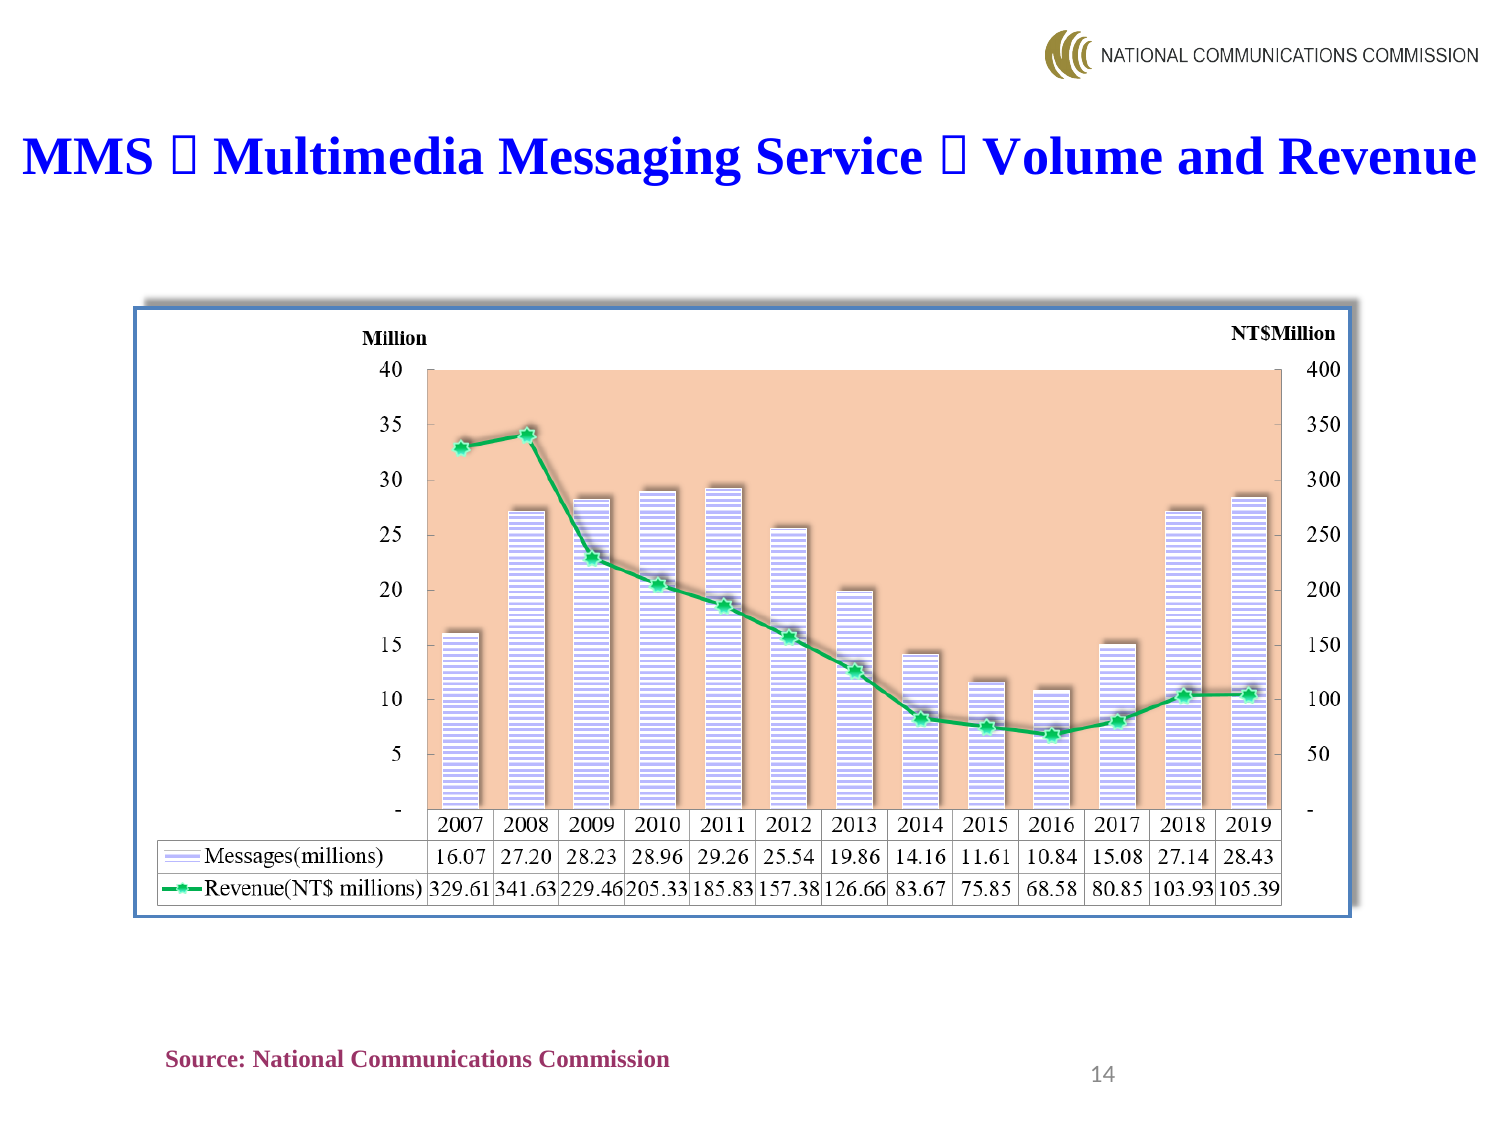

MMS（Multimedia Messaging Service）Volume and Revenue
Source: National Communications Commission